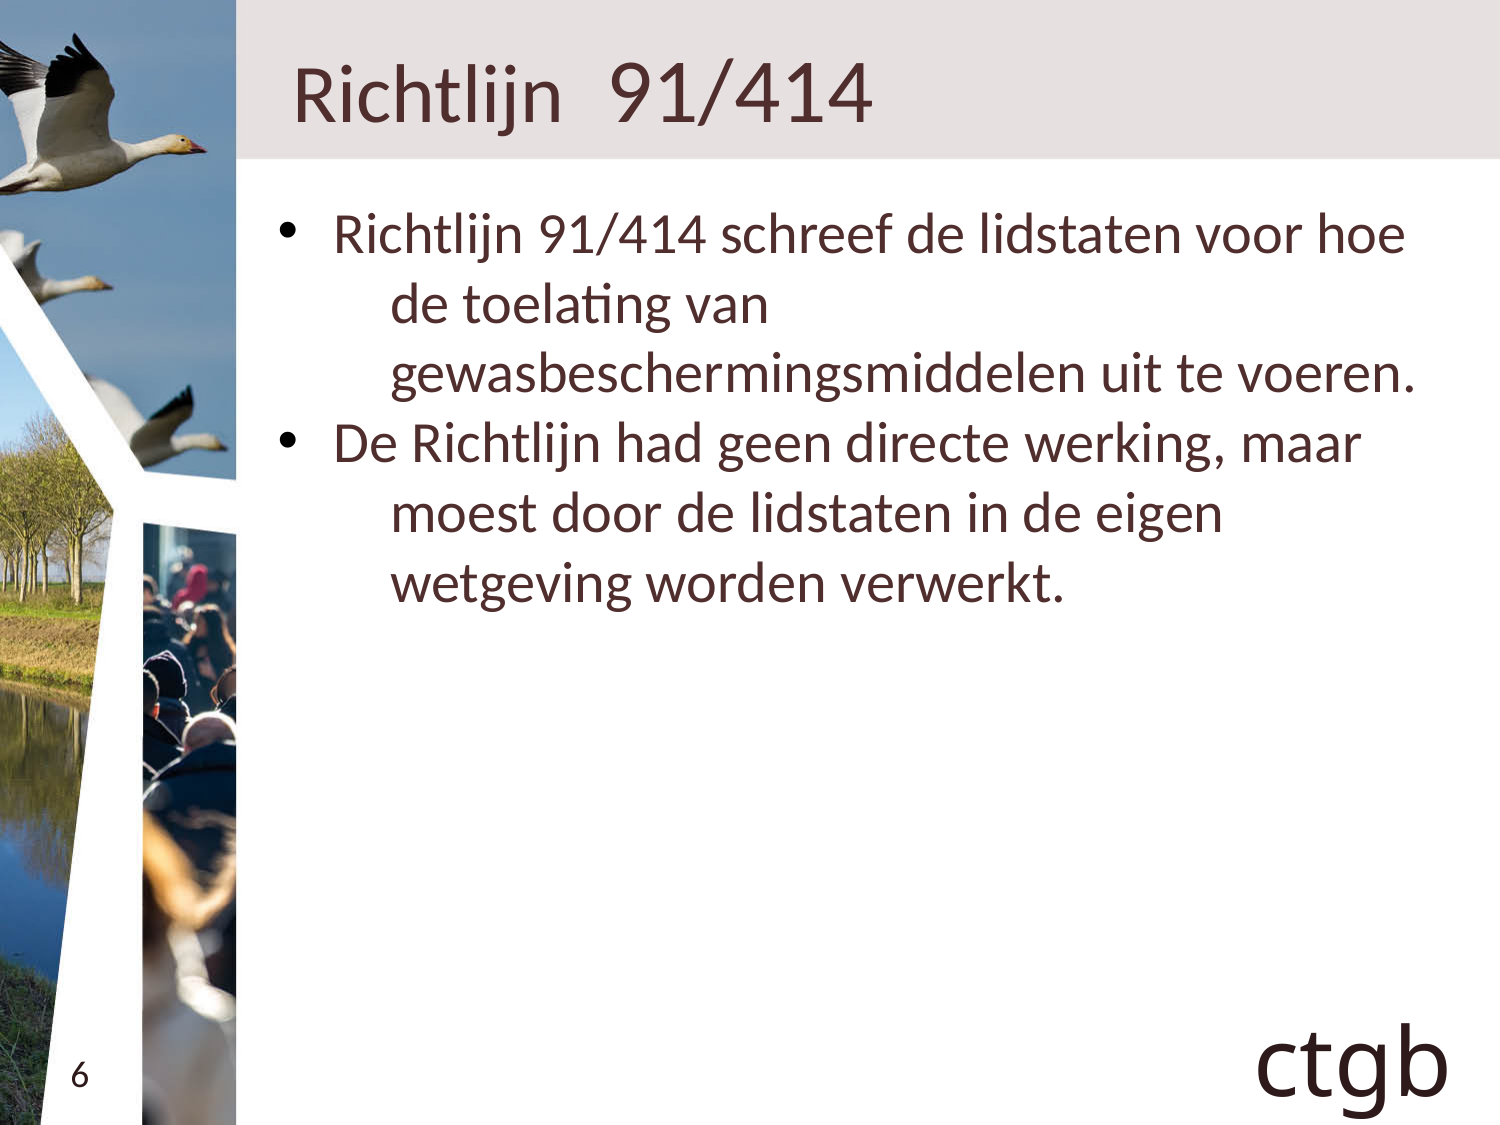

# Richtlijn 91/414
Richtlijn 91/414 schreef de lidstaten voor hoe de toelating van gewasbeschermingsmiddelen uit te voeren.
De Richtlijn had geen directe werking, maar moest door de lidstaten in de eigen wetgeving worden verwerkt.